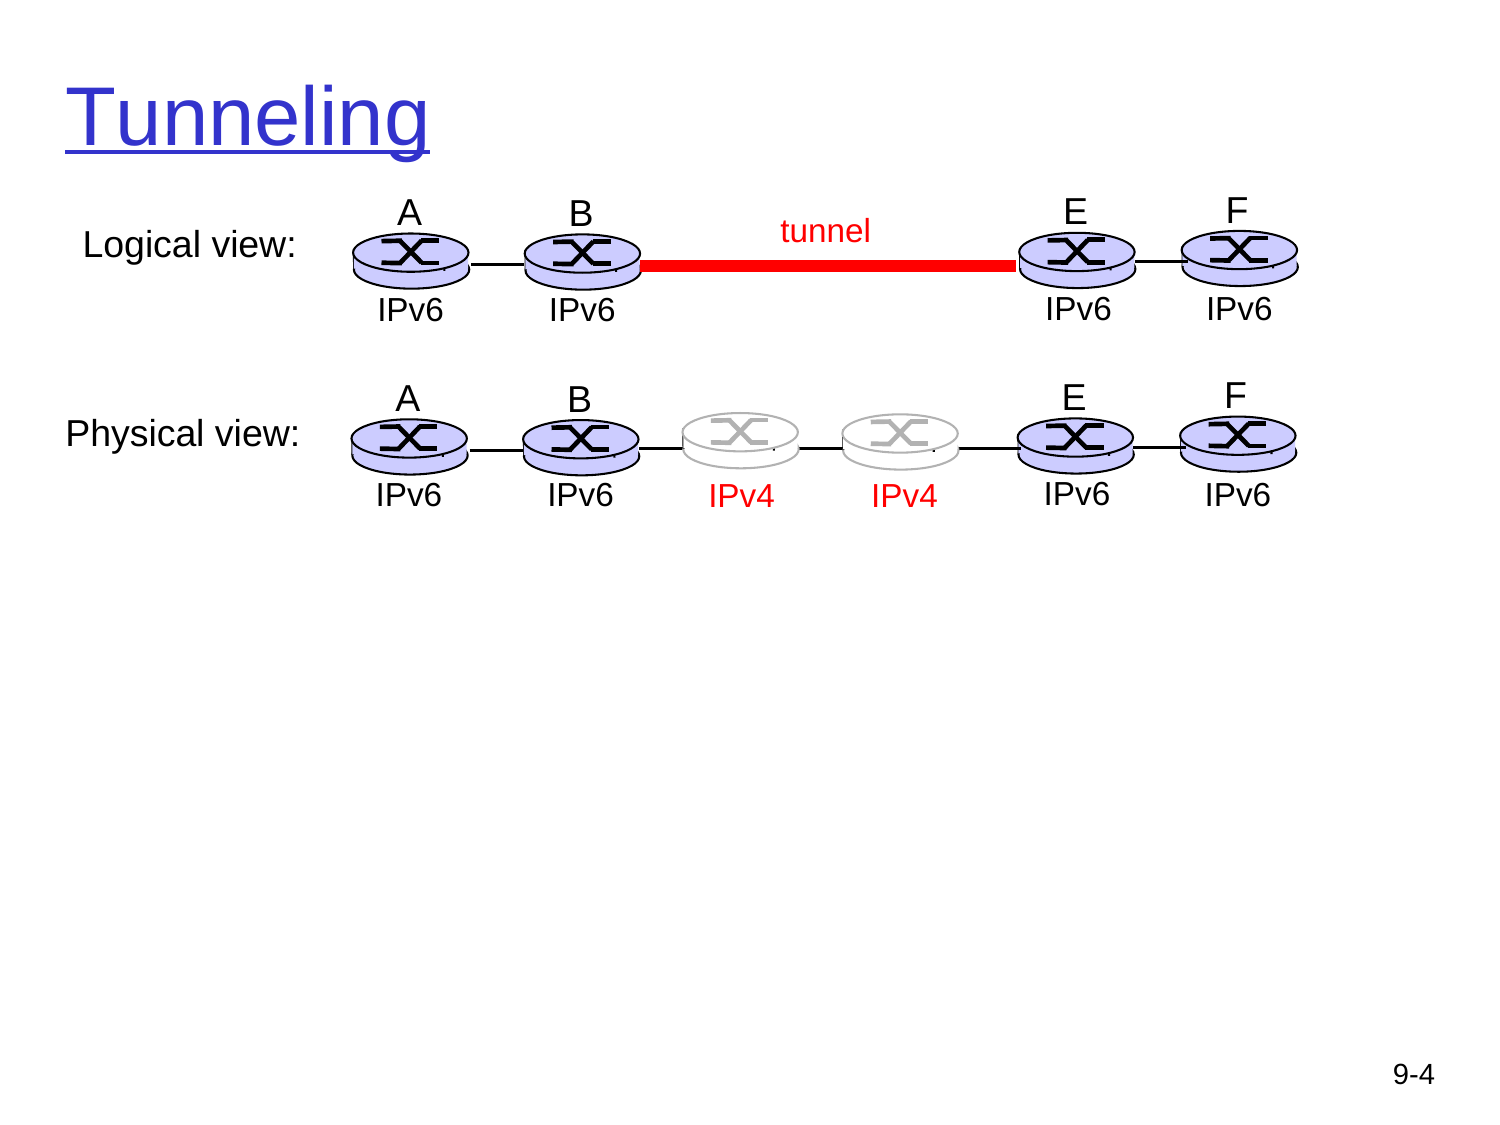

# Tunneling
F
E
A
B
tunnel
Logical view:
IPv6
IPv6
IPv6
IPv6
F
E
A
B
Physical view:
IPv6
IPv6
IPv6
IPv6
IPv4
IPv4
4